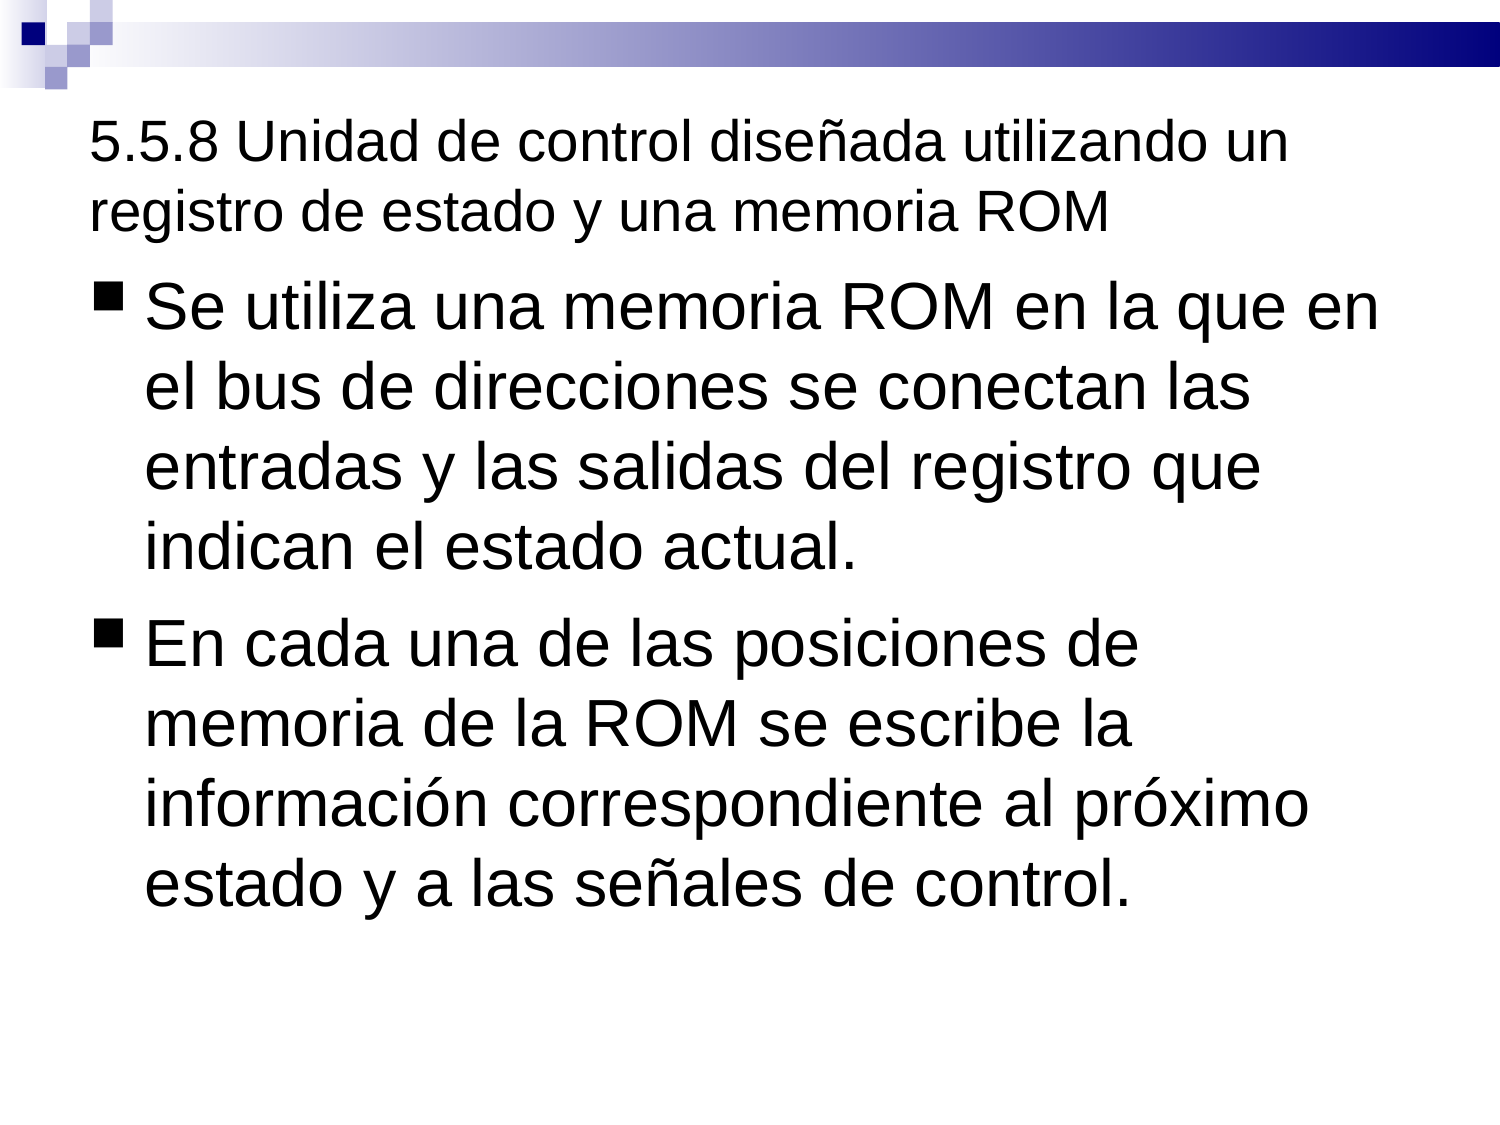

# 5.5.8 Unidad de control diseñada utilizando un registro de estado y una memoria ROM
Se utiliza una memoria ROM en la que en el bus de direcciones se conectan las entradas y las salidas del registro que indican el estado actual.
En cada una de las posiciones de memoria de la ROM se escribe la información correspondiente al próximo estado y a las señales de control.